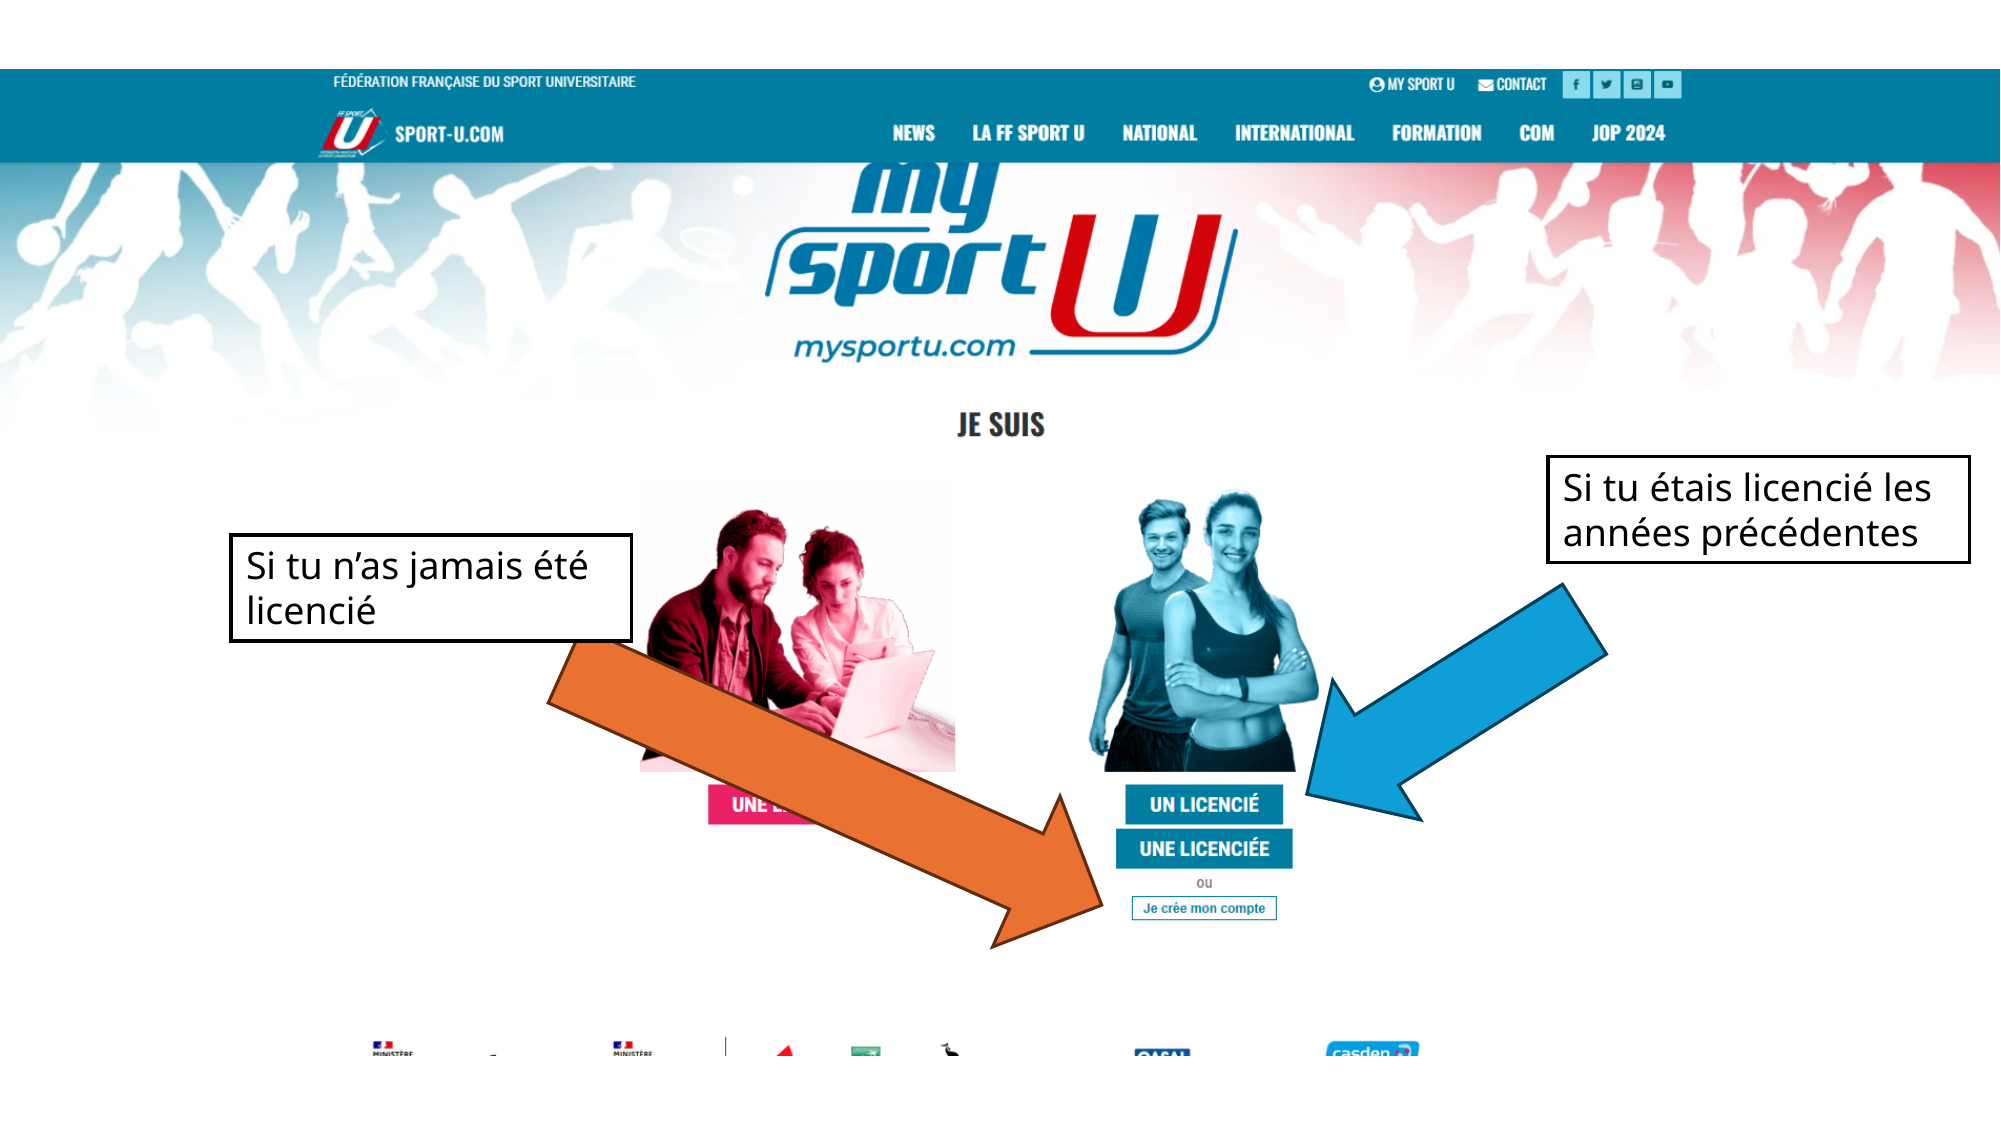

Si tu étais licencié les années précédentes
Si tu n’as jamais été licencié